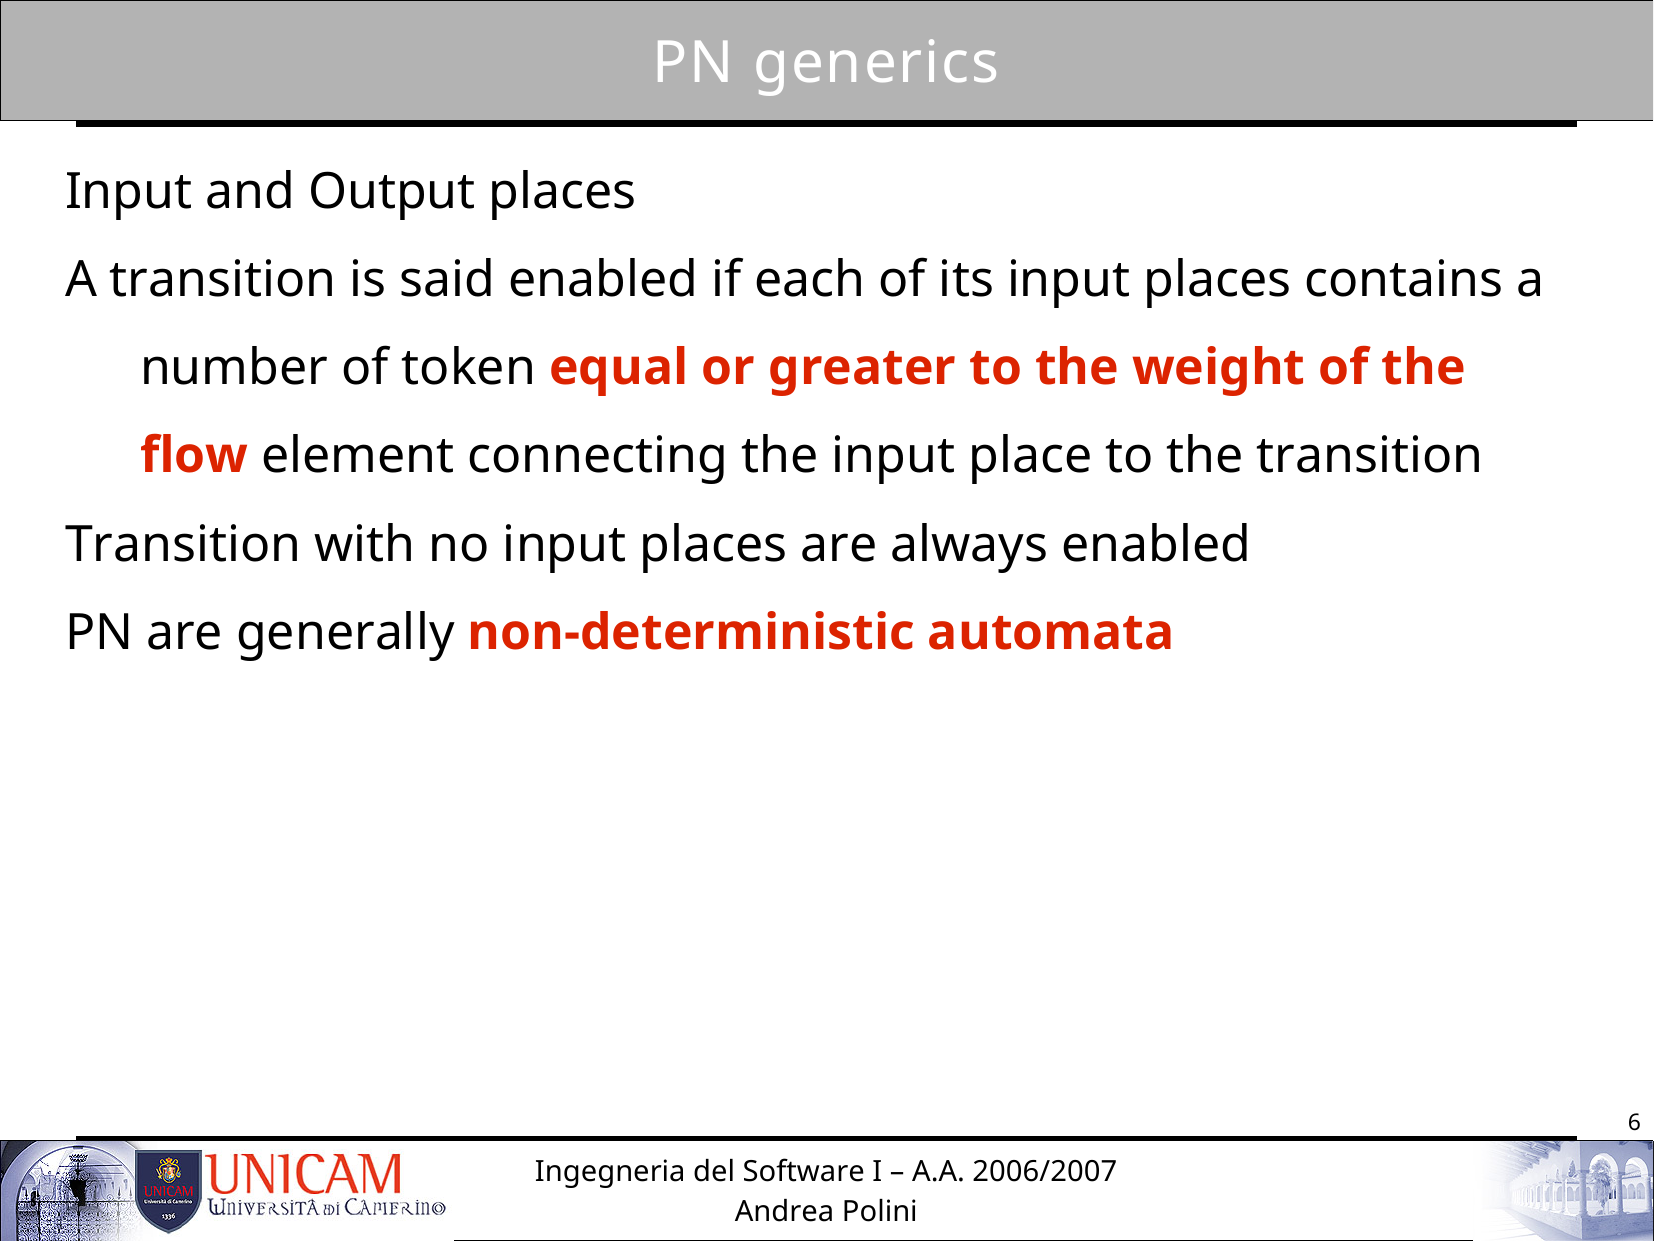

# PN generics
Input and Output places
A transition is said enabled if each of its input places contains a number of token equal or greater to the weight of the flow element connecting the input place to the transition
Transition with no input places are always enabled
PN are generally non-deterministic automata
6